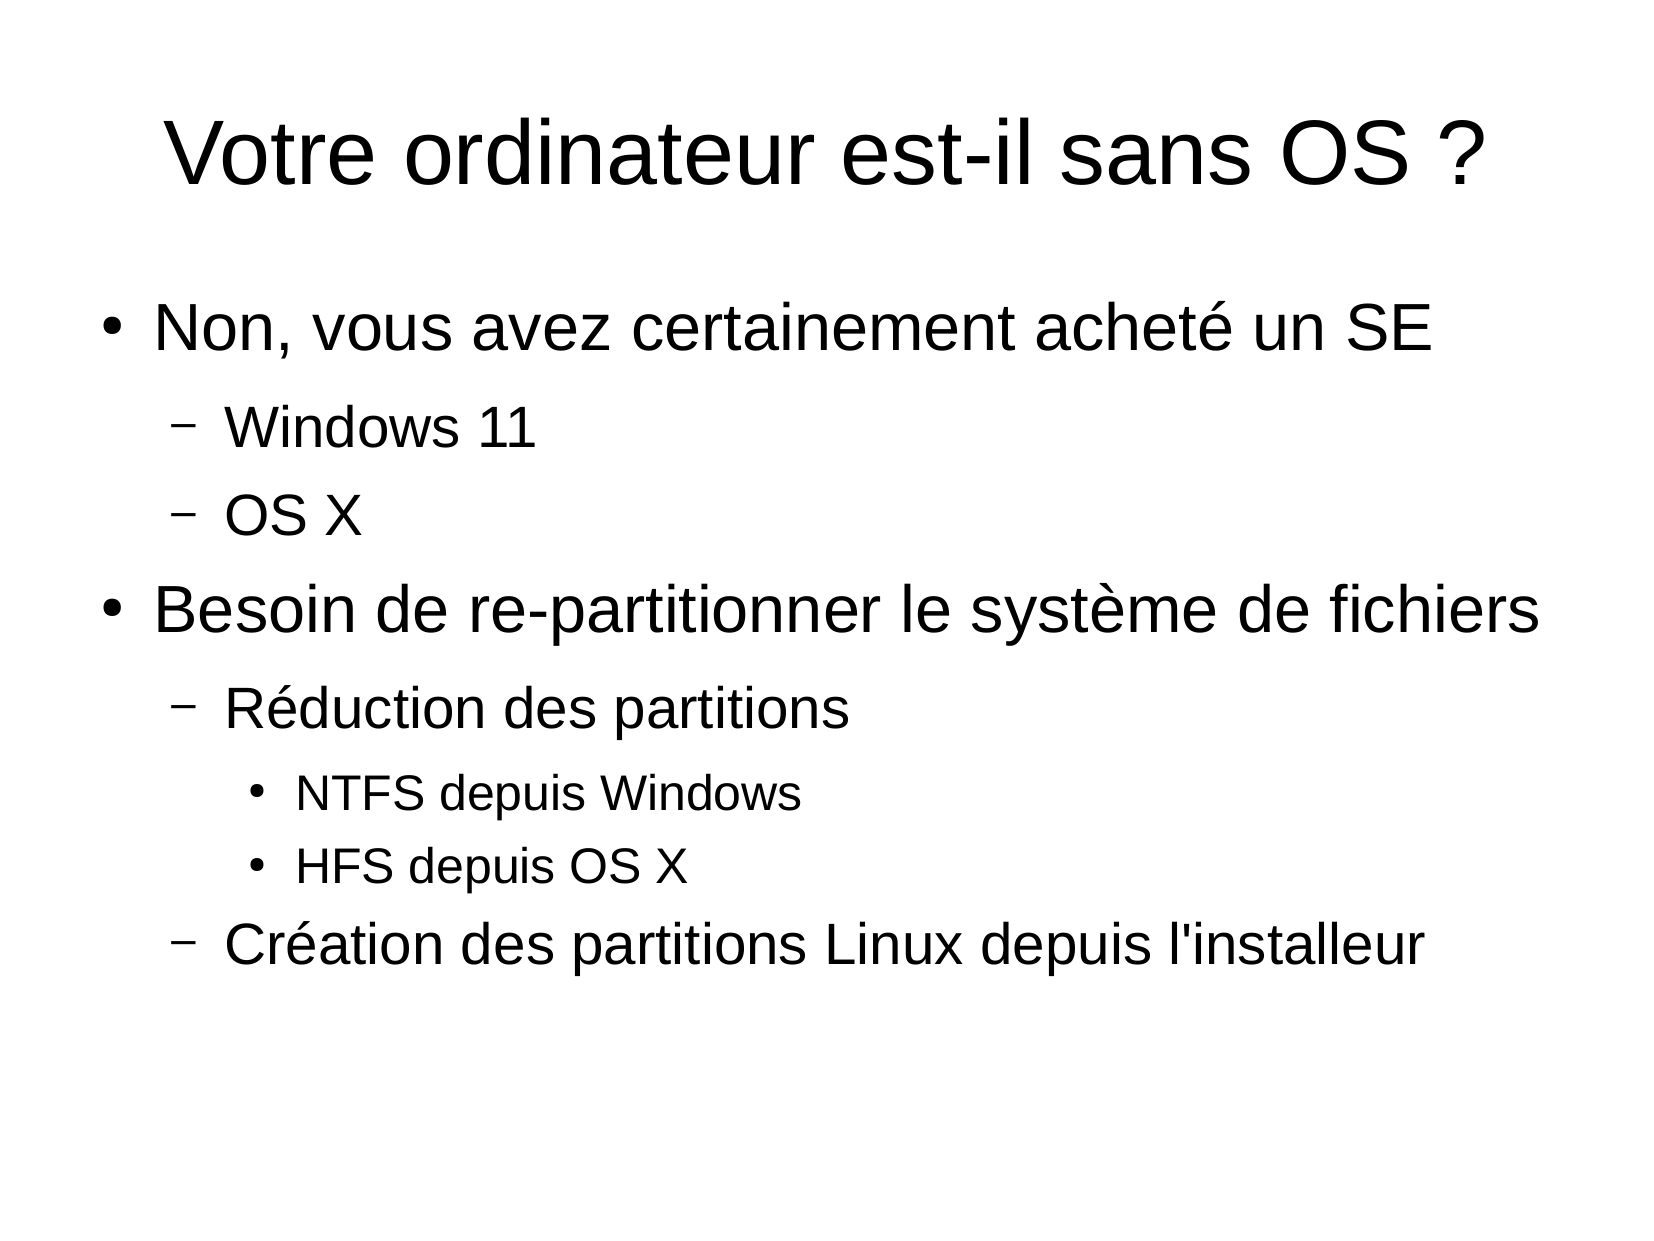

# Votre ordinateur est-il sans OS ?
Non, vous avez certainement acheté un SE
Windows 11
OS X
Besoin de re-partitionner le système de fichiers
Réduction des partitions
NTFS depuis Windows
HFS depuis OS X
Création des partitions Linux depuis l'installeur